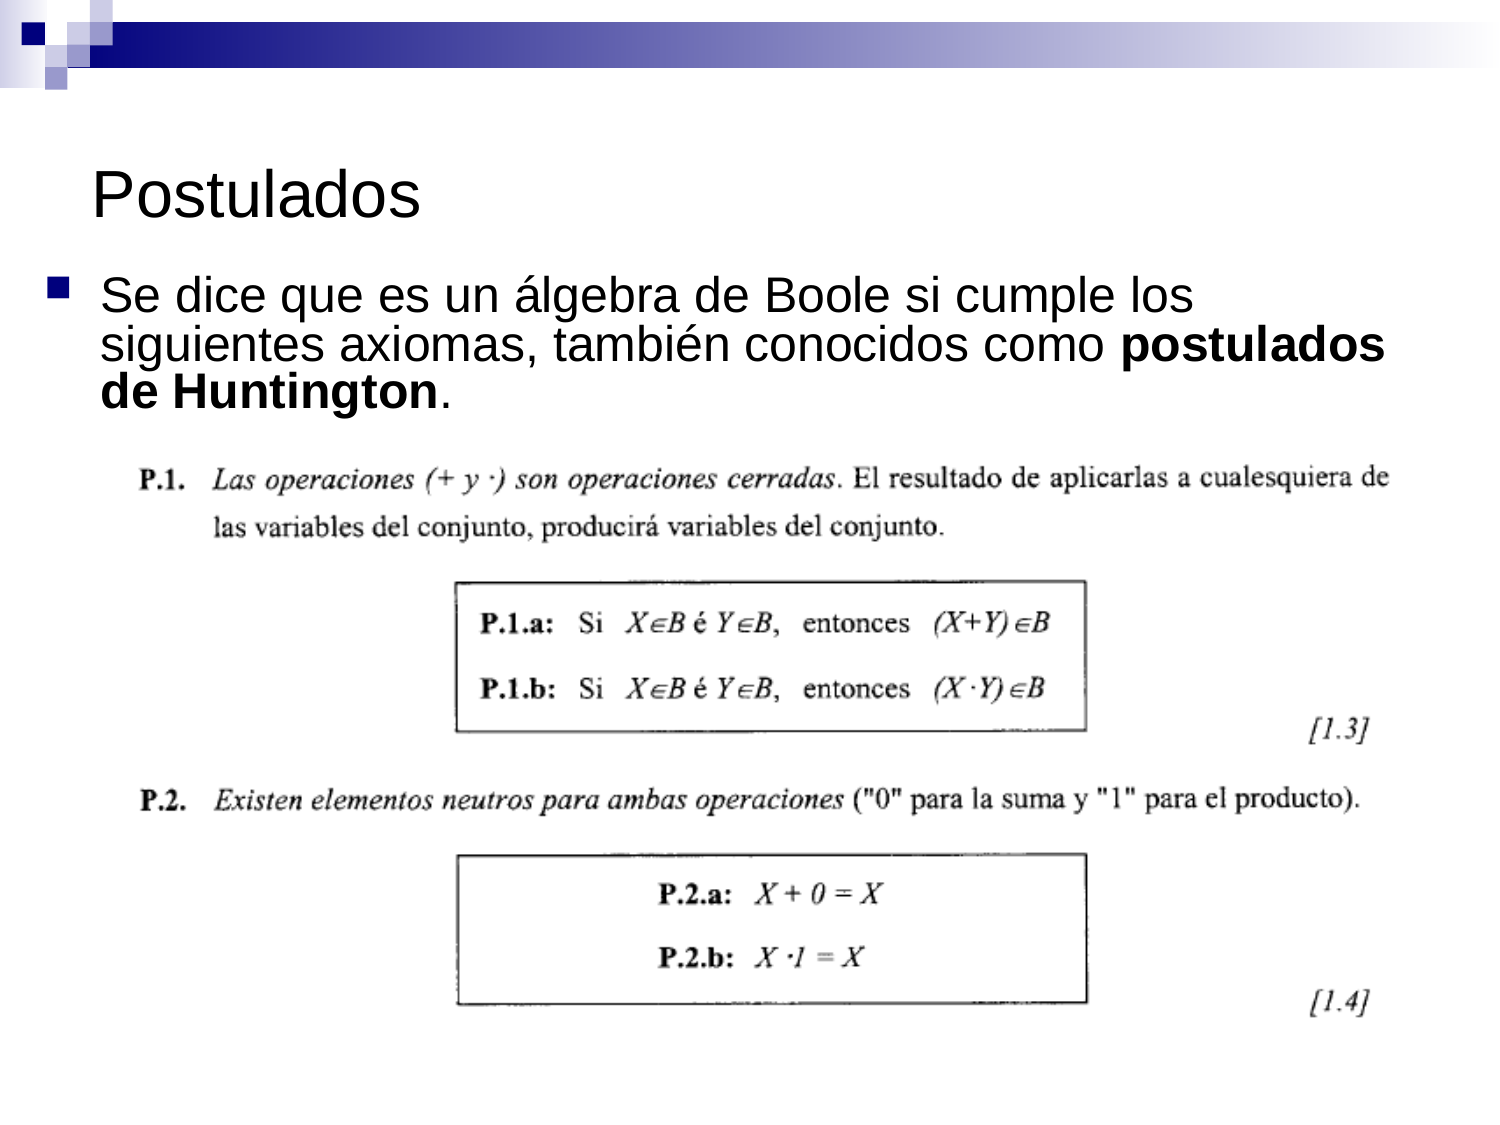

# Postulados
Se dice que es un álgebra de Boole si cumple los siguientes axiomas, también conocidos como postulados de Huntington.